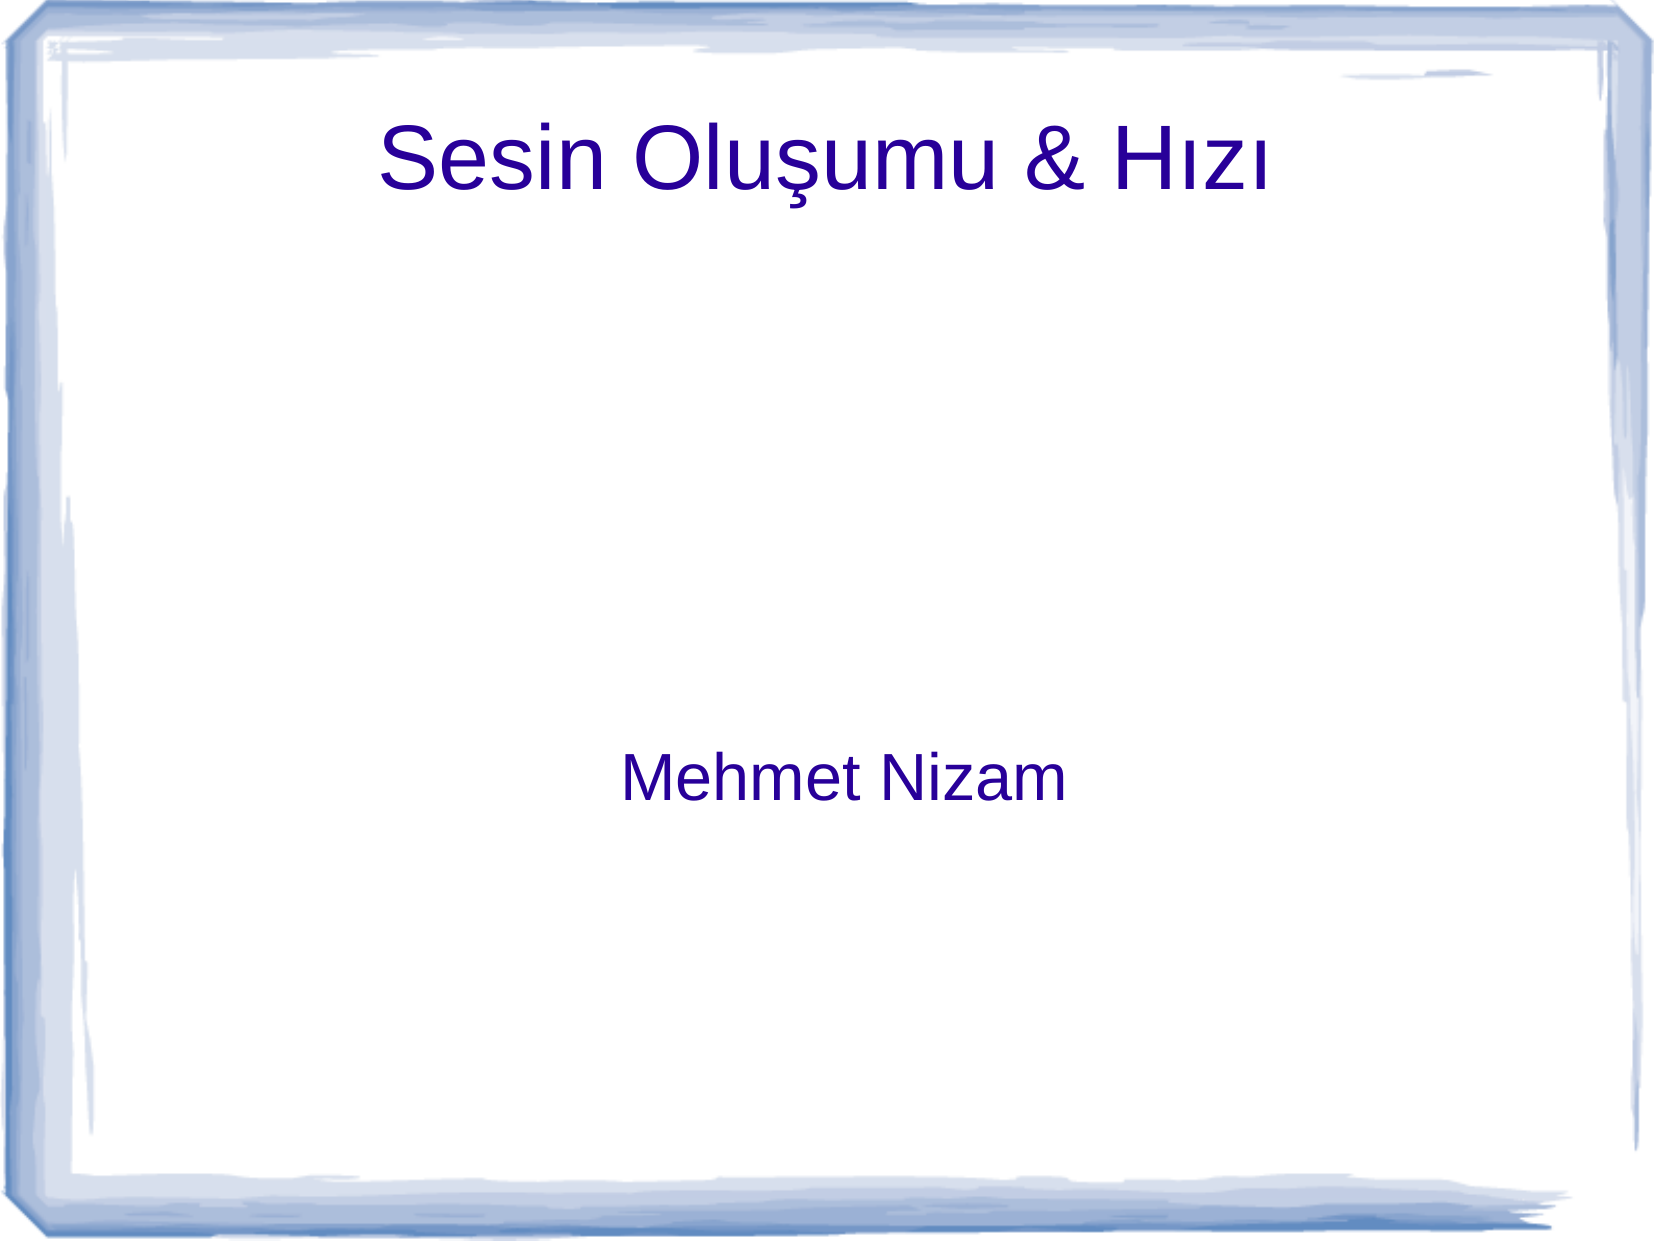

# Sesin Oluşumu & Hızı
Mehmet Nizam